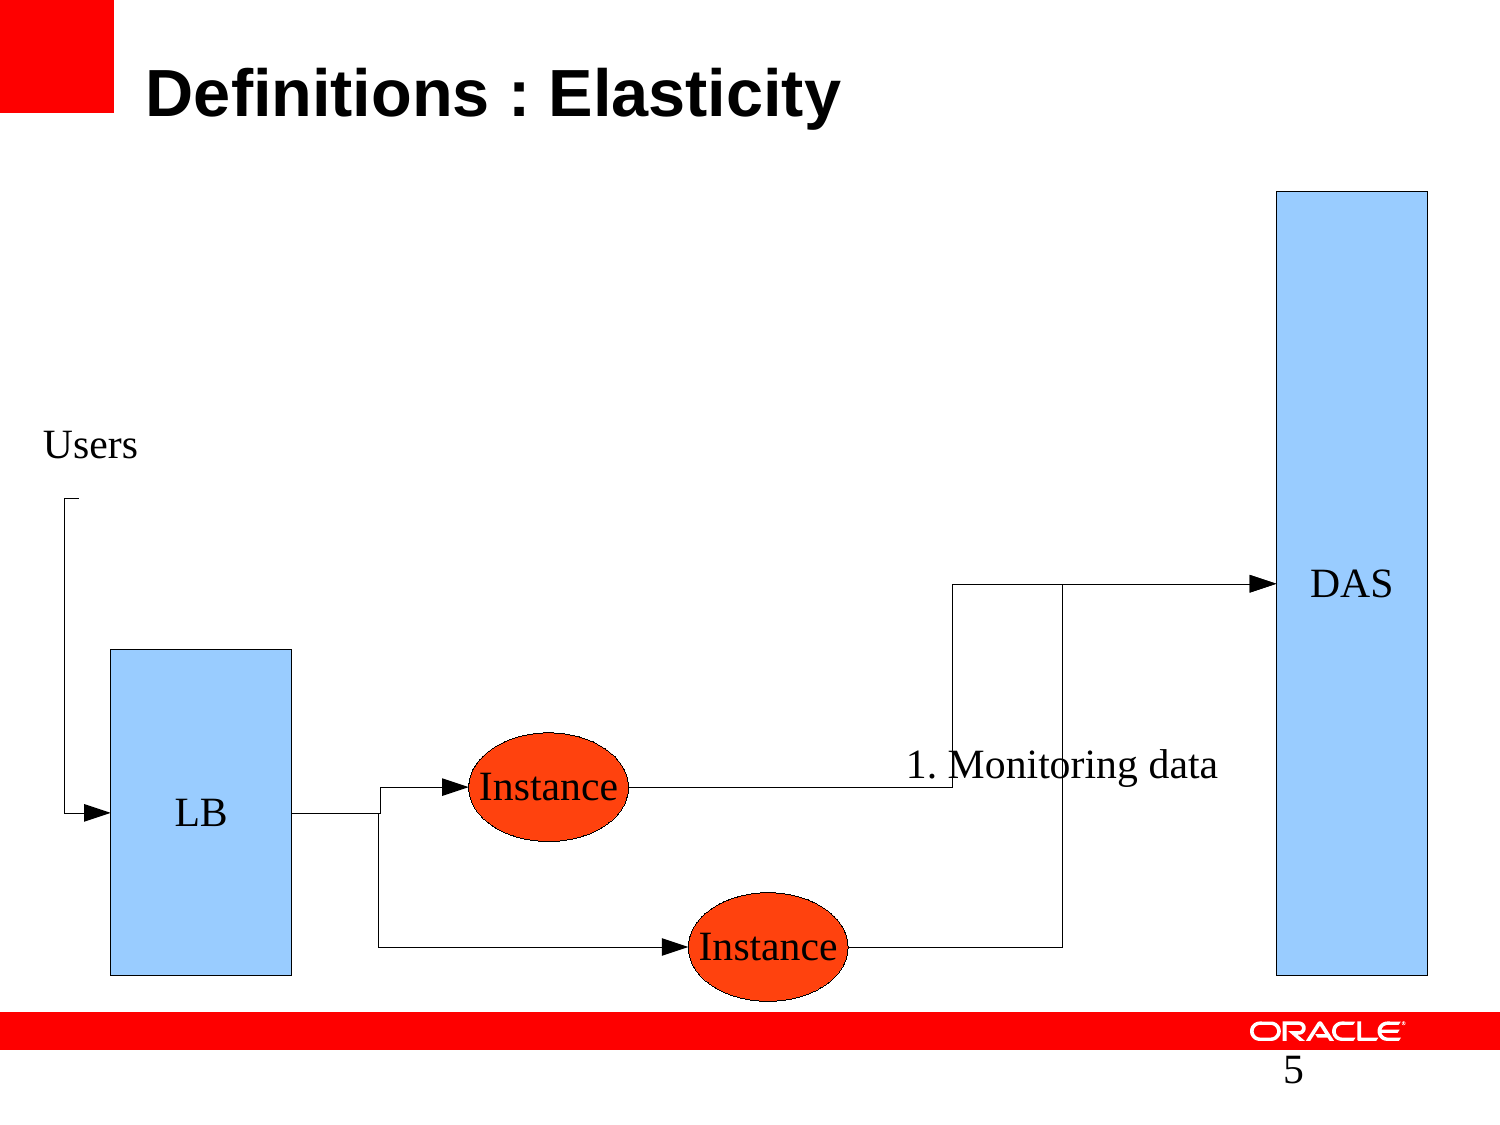

# Definitions : Elasticity
DAS
Users
LB
Instance
Instance
5